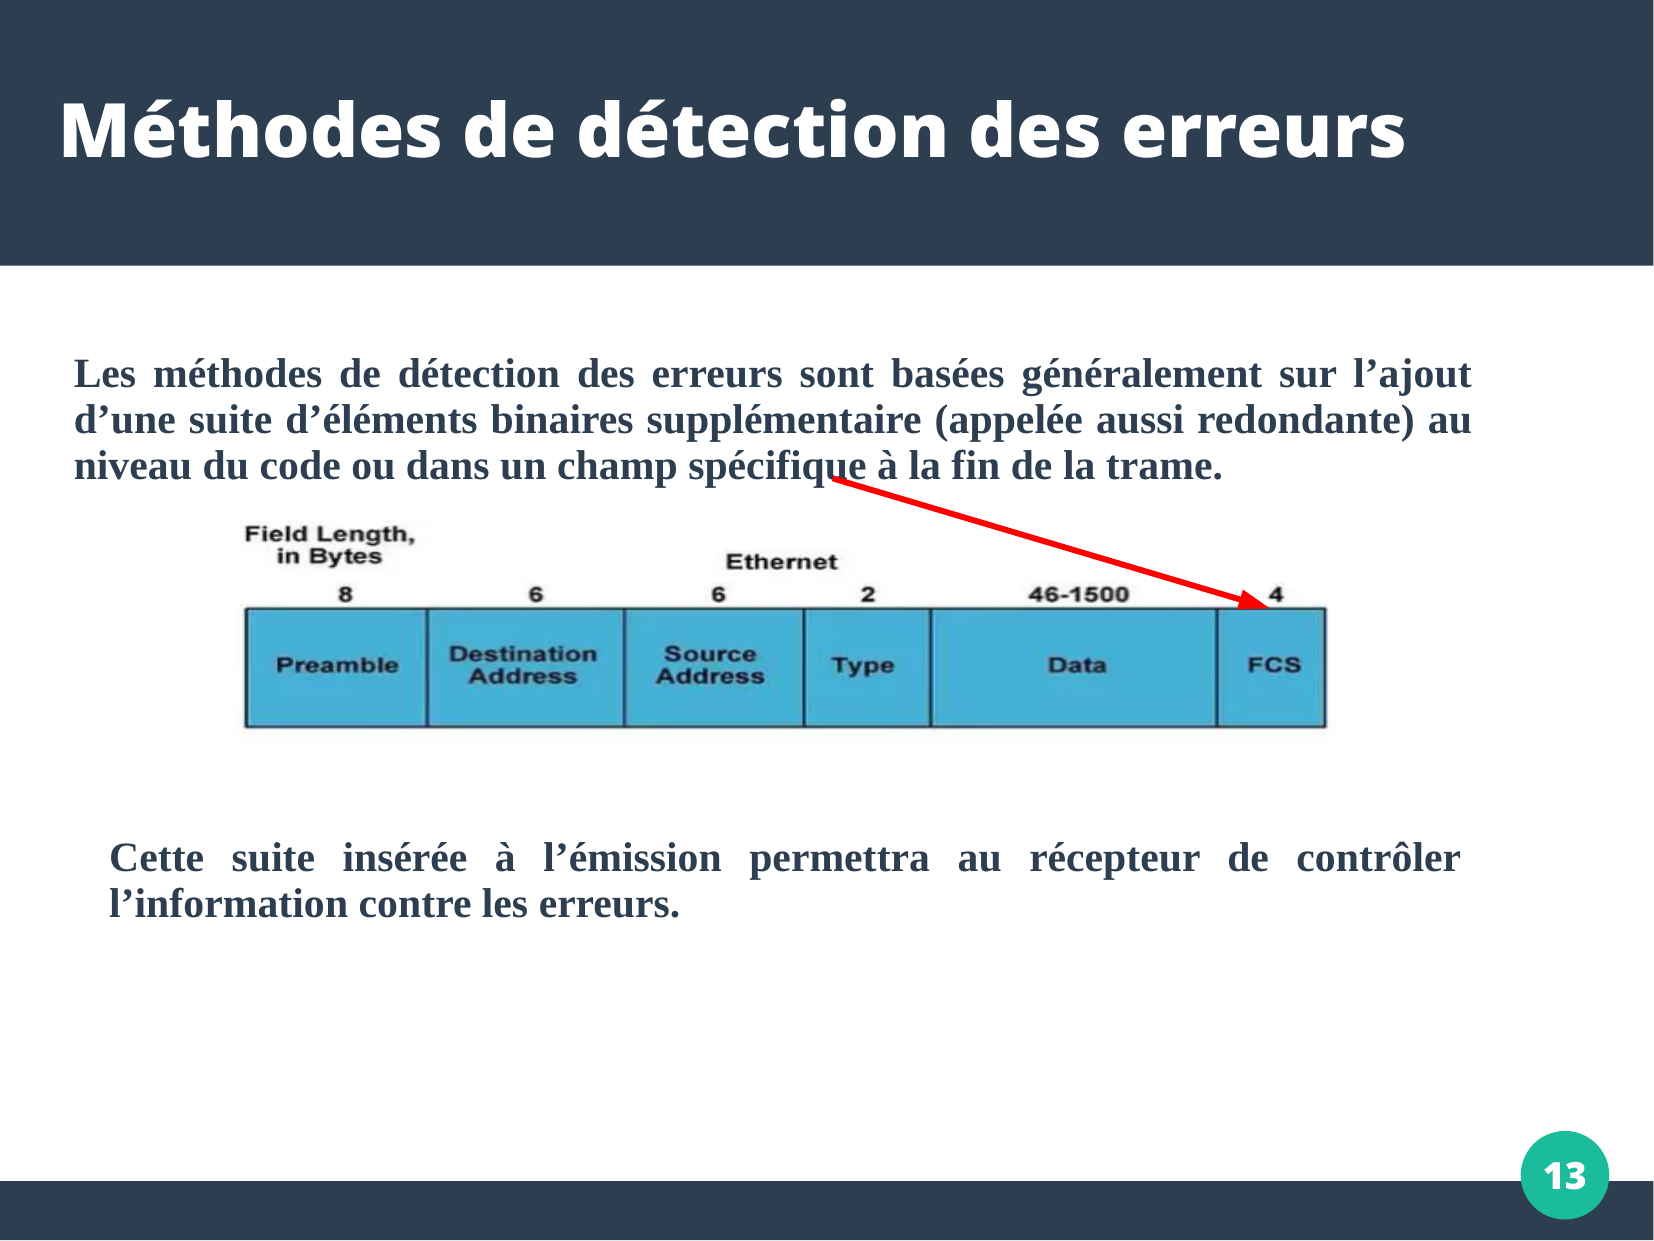

# Méthodes de détection des erreurs
Les méthodes de détection des erreurs sont basées généralement sur l’ajout d’une suite d’éléments binaires supplémentaire (appelée aussi redondante) au niveau du code ou dans un champ spécifique à la fin de la trame.
Cette suite insérée à l’émission permettra au récepteur de contrôler l’information contre les erreurs.
13